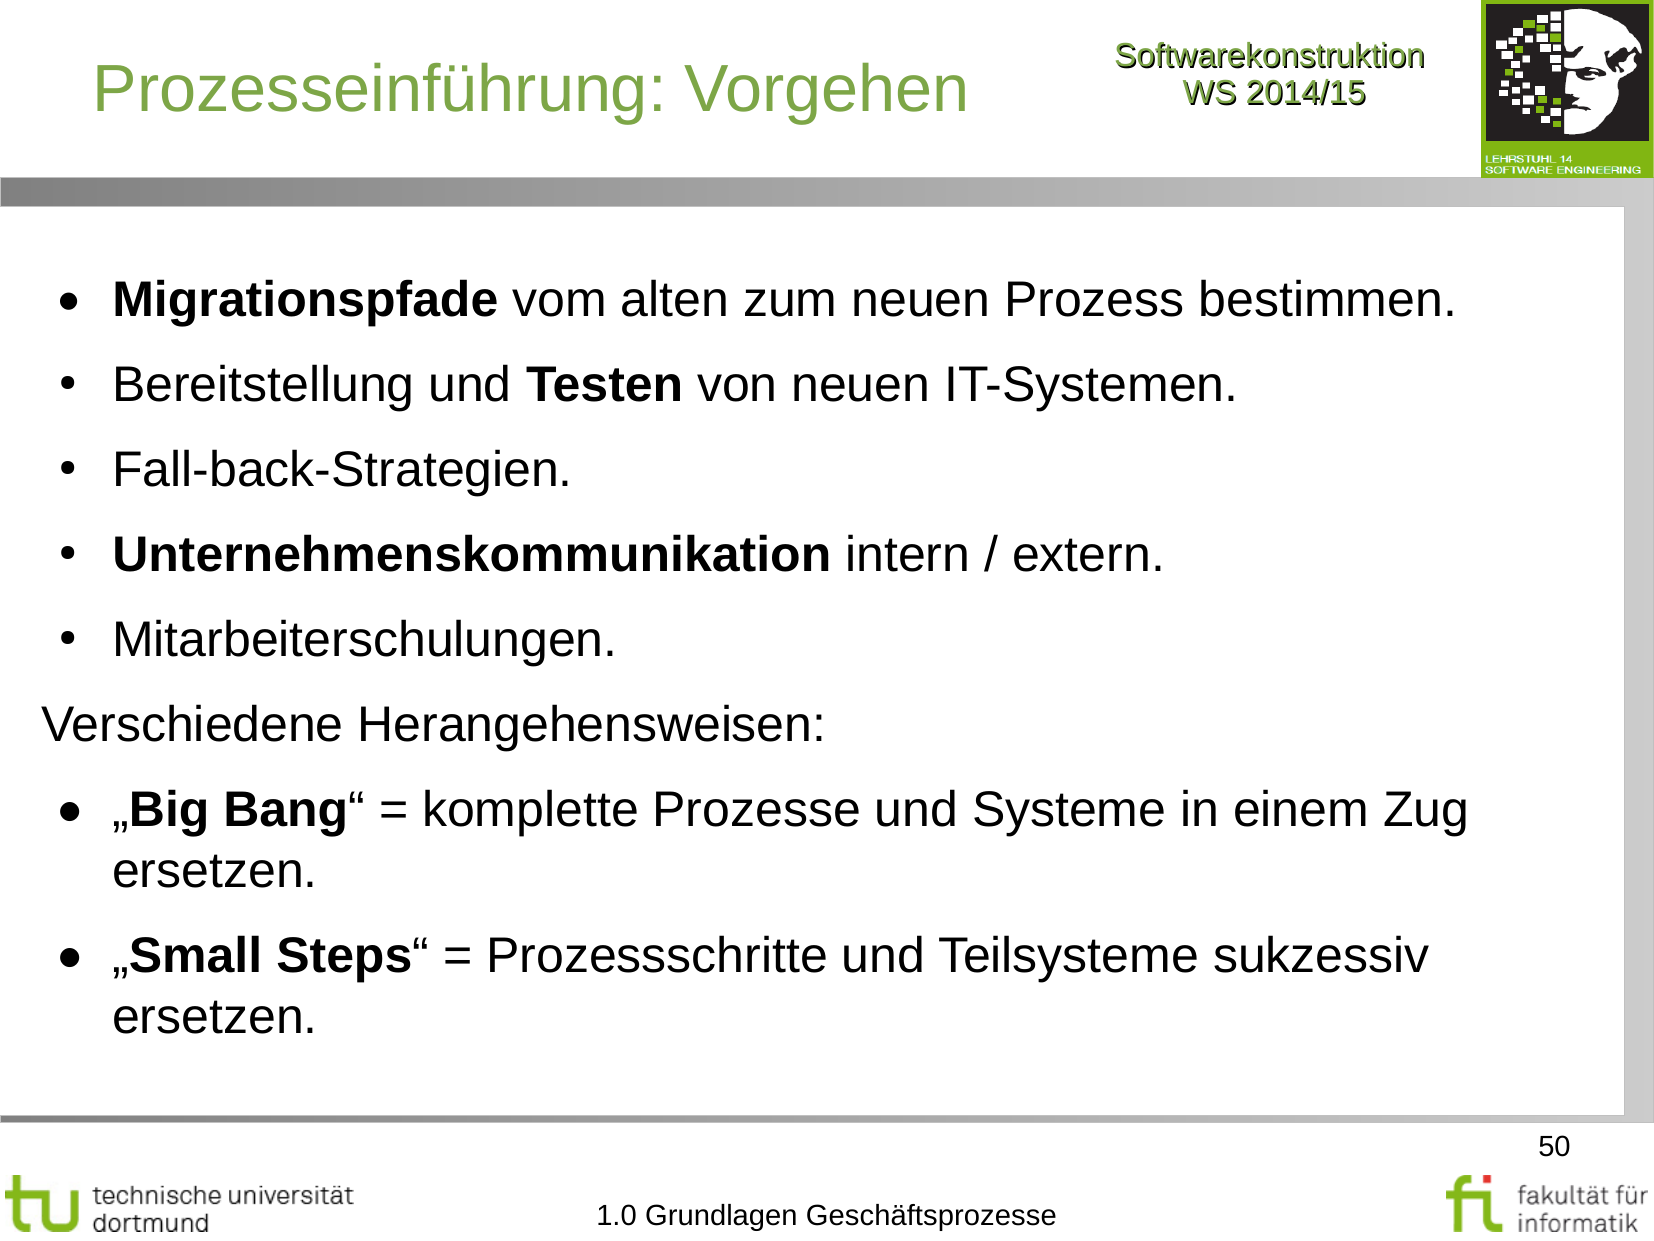

# Prozesseinführung: Vorgehen
Migrationspfade vom alten zum neuen Prozess bestimmen.
Bereitstellung und Testen von neuen IT-Systemen.
Fall-back-Strategien.
Unternehmenskommunikation intern / extern.
Mitarbeiterschulungen.
Verschiedene Herangehensweisen:
„Big Bang“ = komplette Prozesse und Systeme in einem Zug ersetzen.
„Small Steps“ = Prozessschritte und Teilsysteme sukzessiv ersetzen.
50
1.0 Grundlagen Geschäftsprozesse